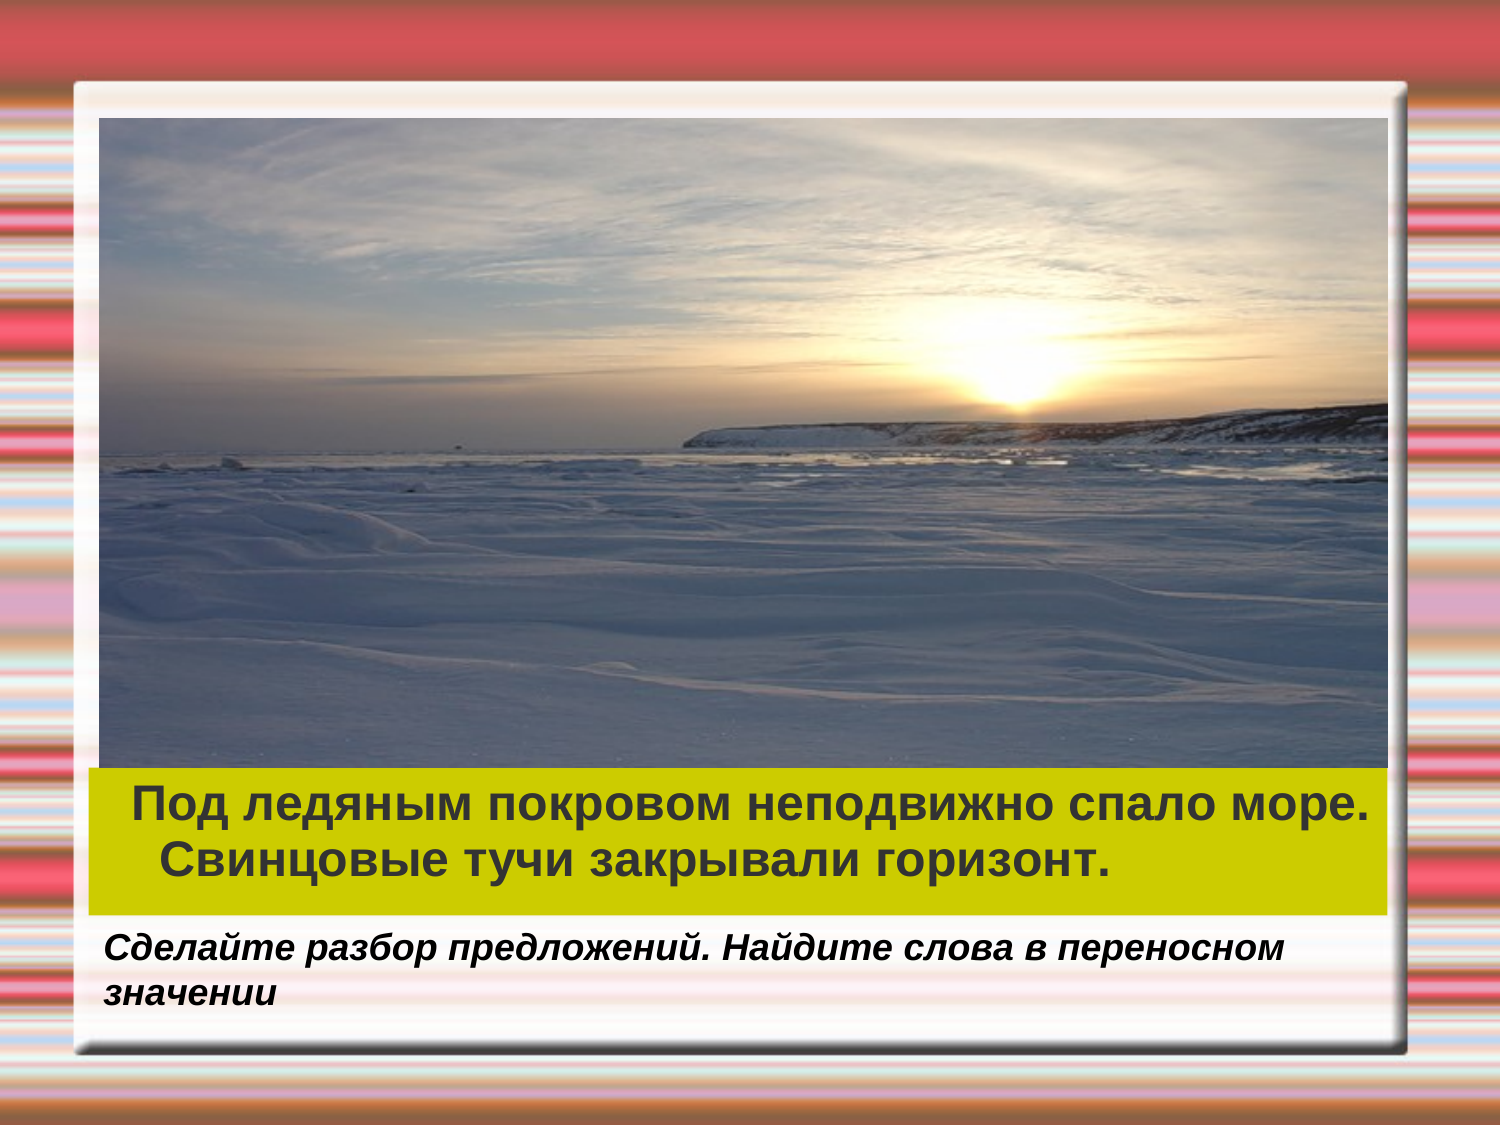

#
 Под ледяным покровом неподвижно спало море. Свинцовые тучи закрывали горизонт.
Сделайте разбор предложений. Найдите слова в переносном значении